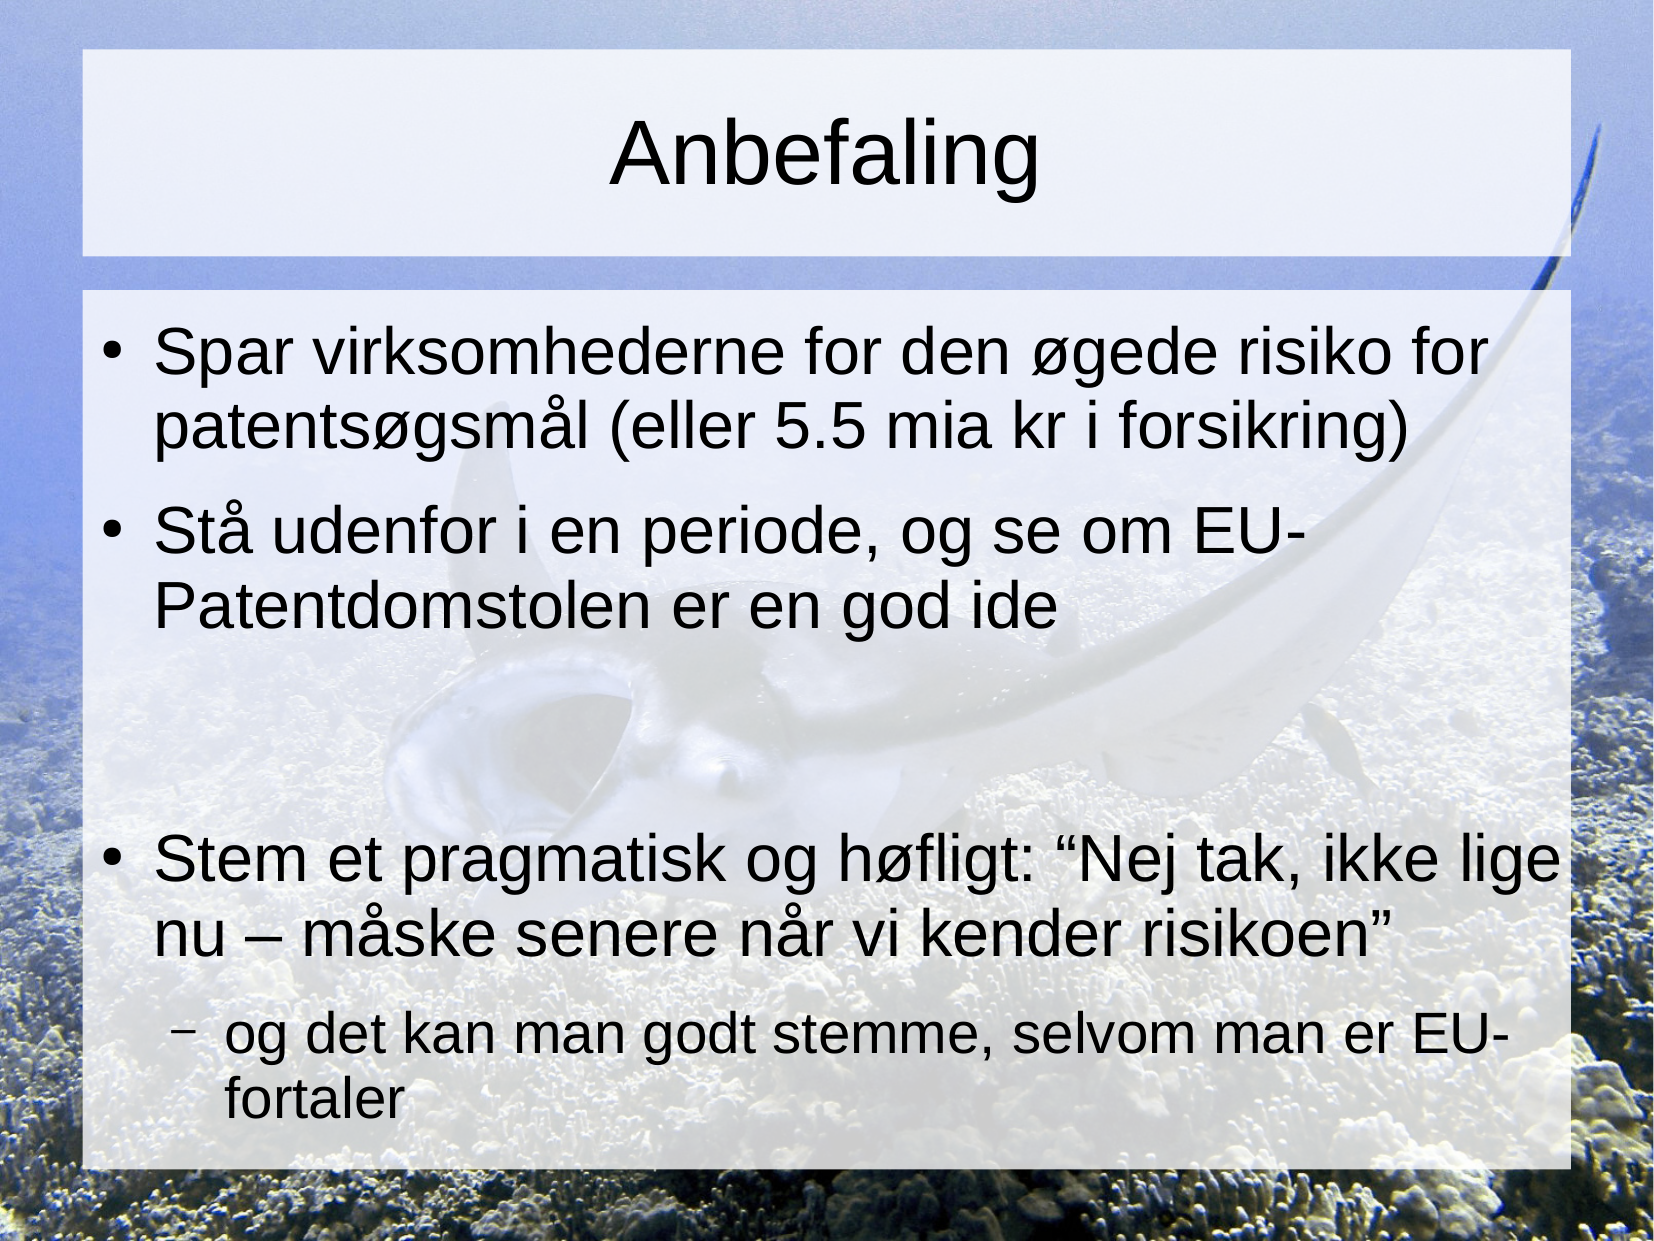

# Anbefaling
Spar virksomhederne for den øgede risiko for patentsøgsmål (eller 5.5 mia kr i forsikring)
Stå udenfor i en periode, og se om EU-Patentdomstolen er en god ide
Stem et pragmatisk og høfligt: “Nej tak, ikke lige nu – måske senere når vi kender risikoen”
og det kan man godt stemme, selvom man er EU-fortaler